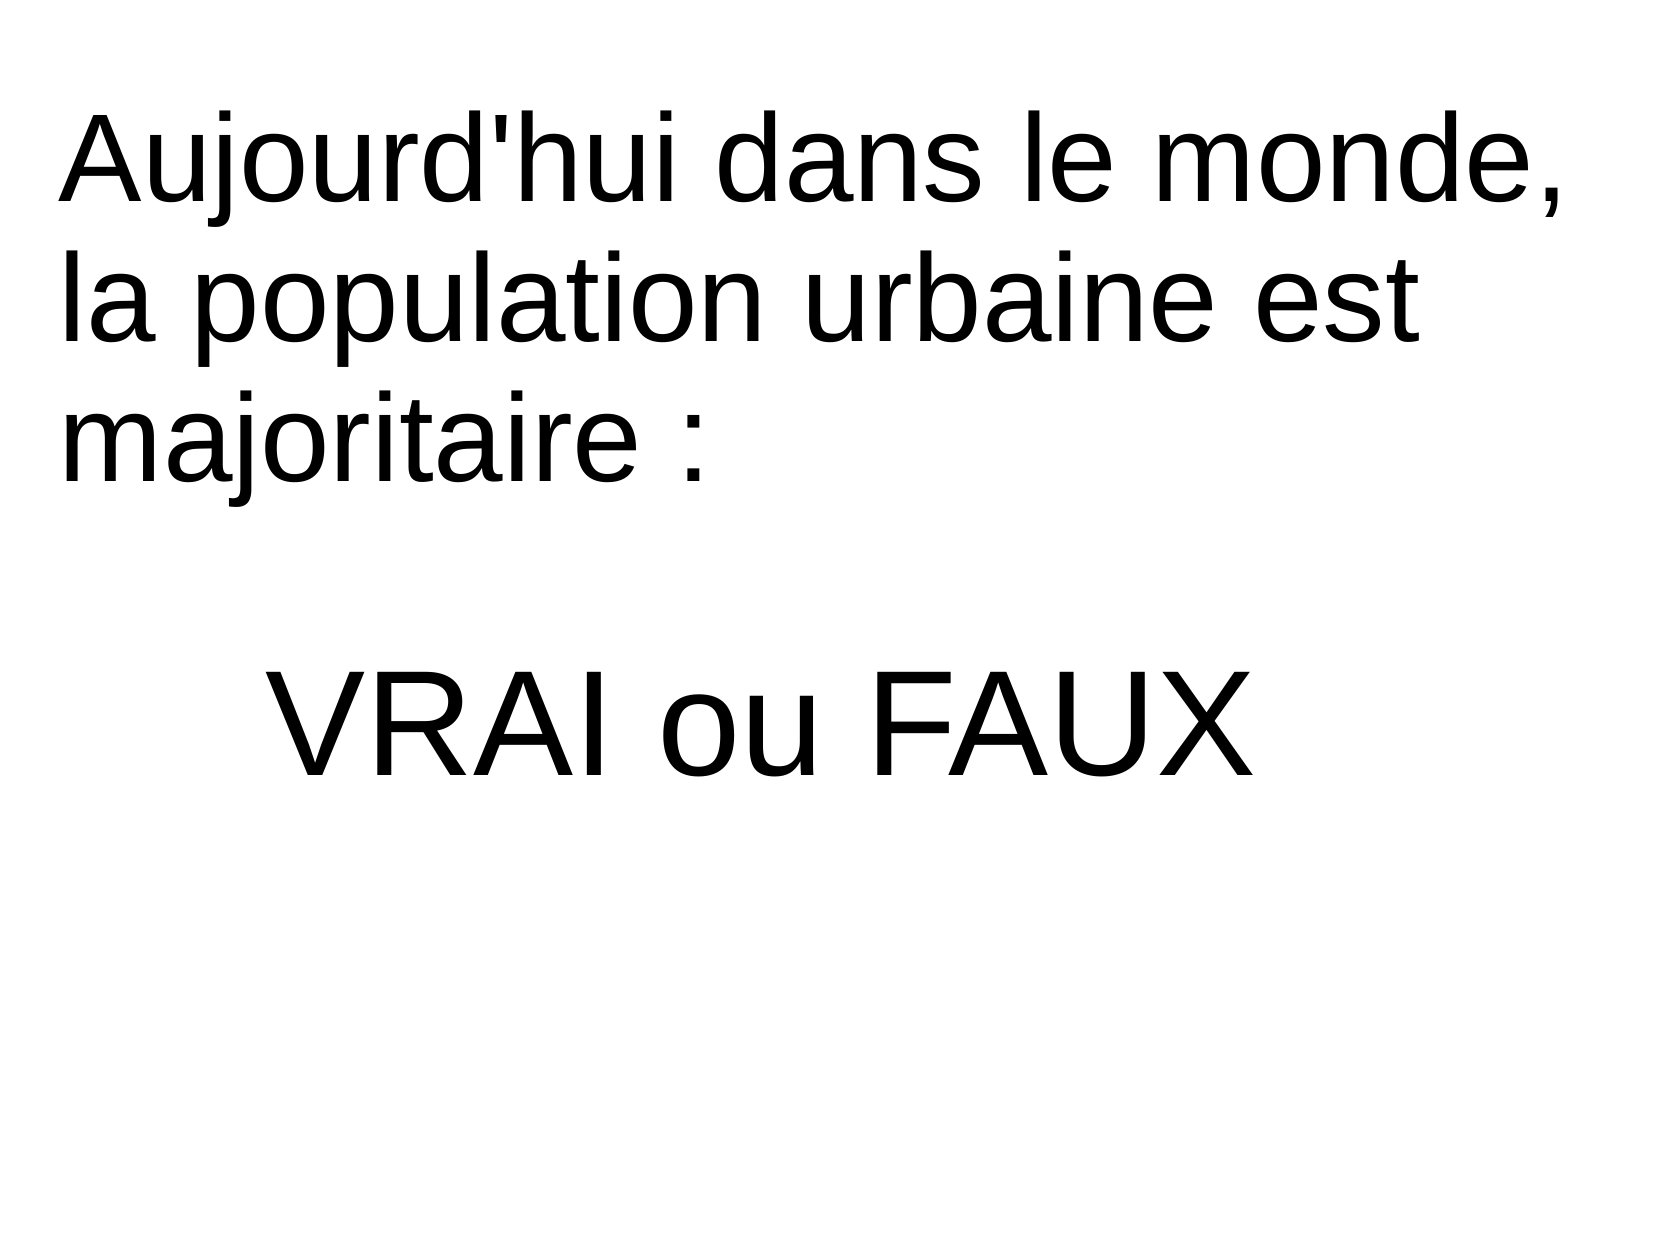

Aujourd'hui dans le monde, la population urbaine est majoritaire :
# VRAI ou FAUX